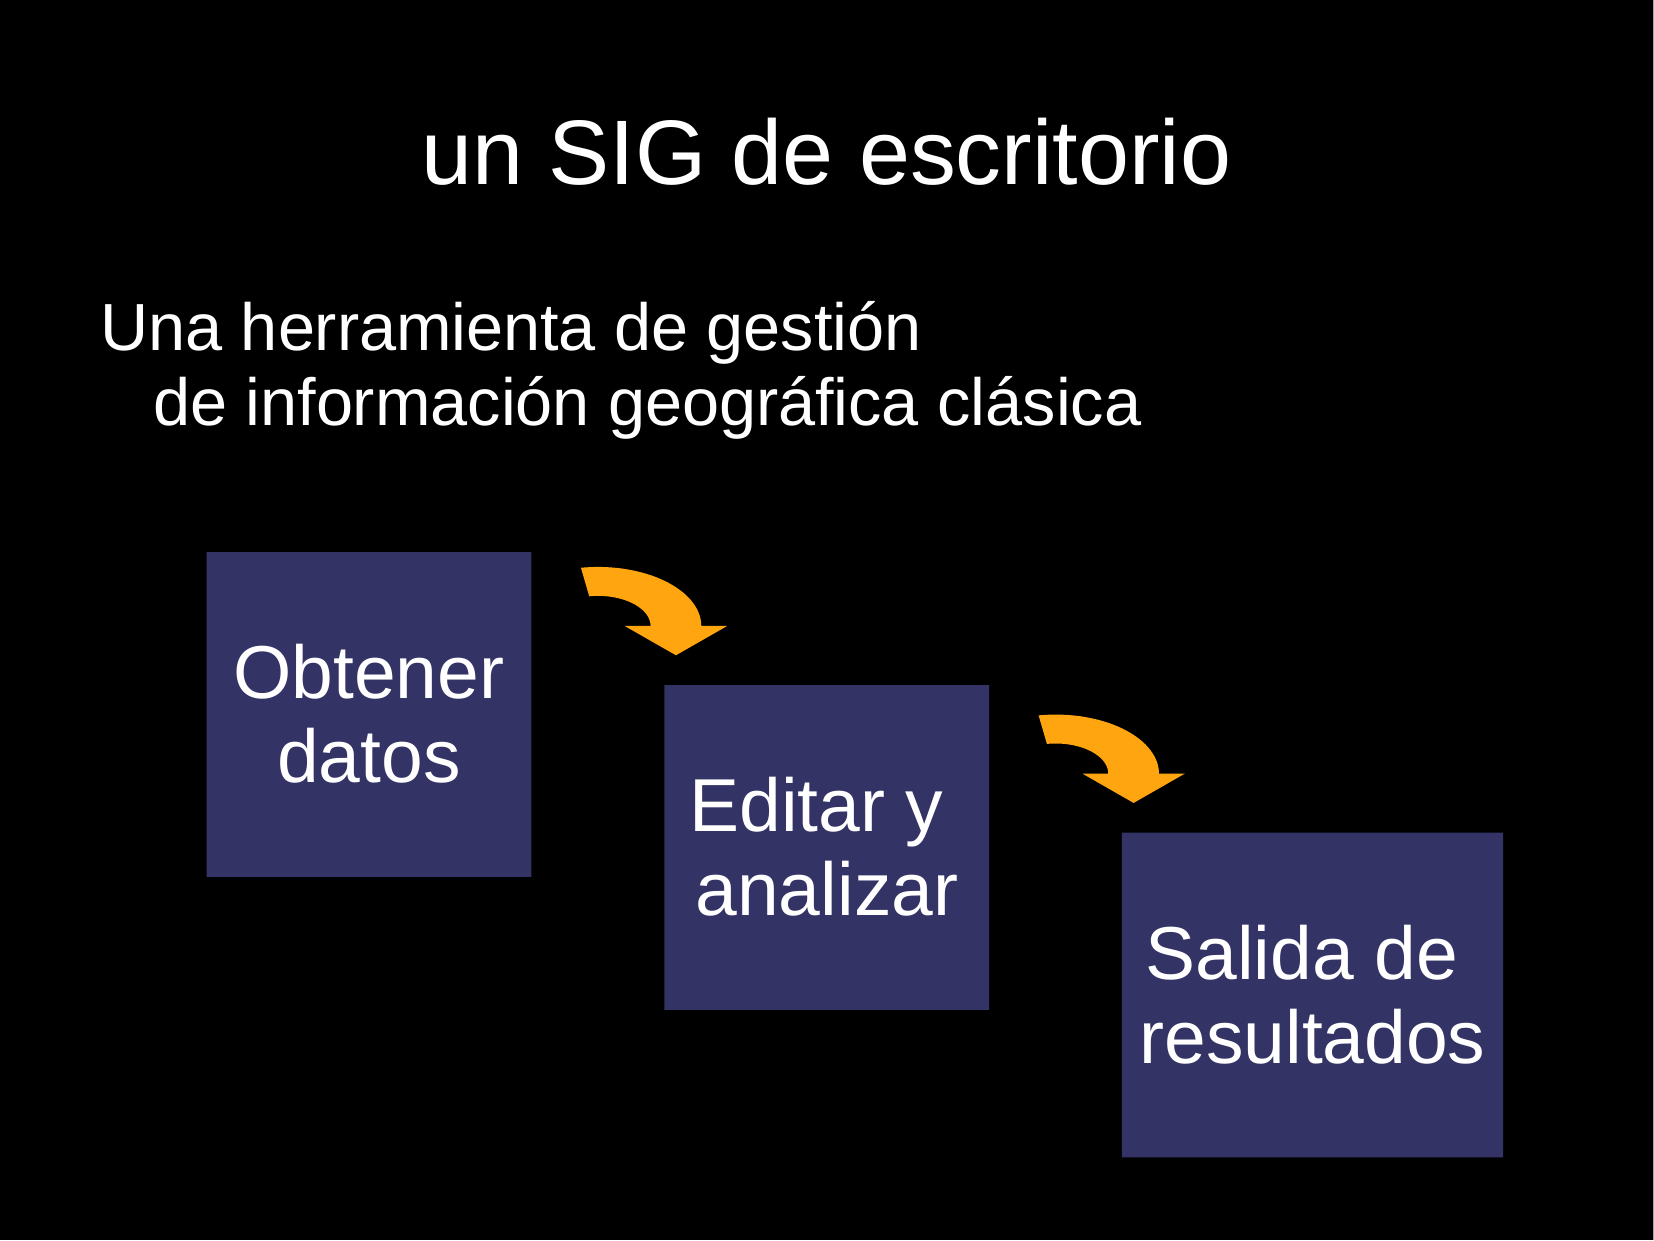

# un SIG de escritorio
Una herramienta de gestión
de información geográfica clásica
Obtener
datos
Editar y
analizar
Salida de
resultados